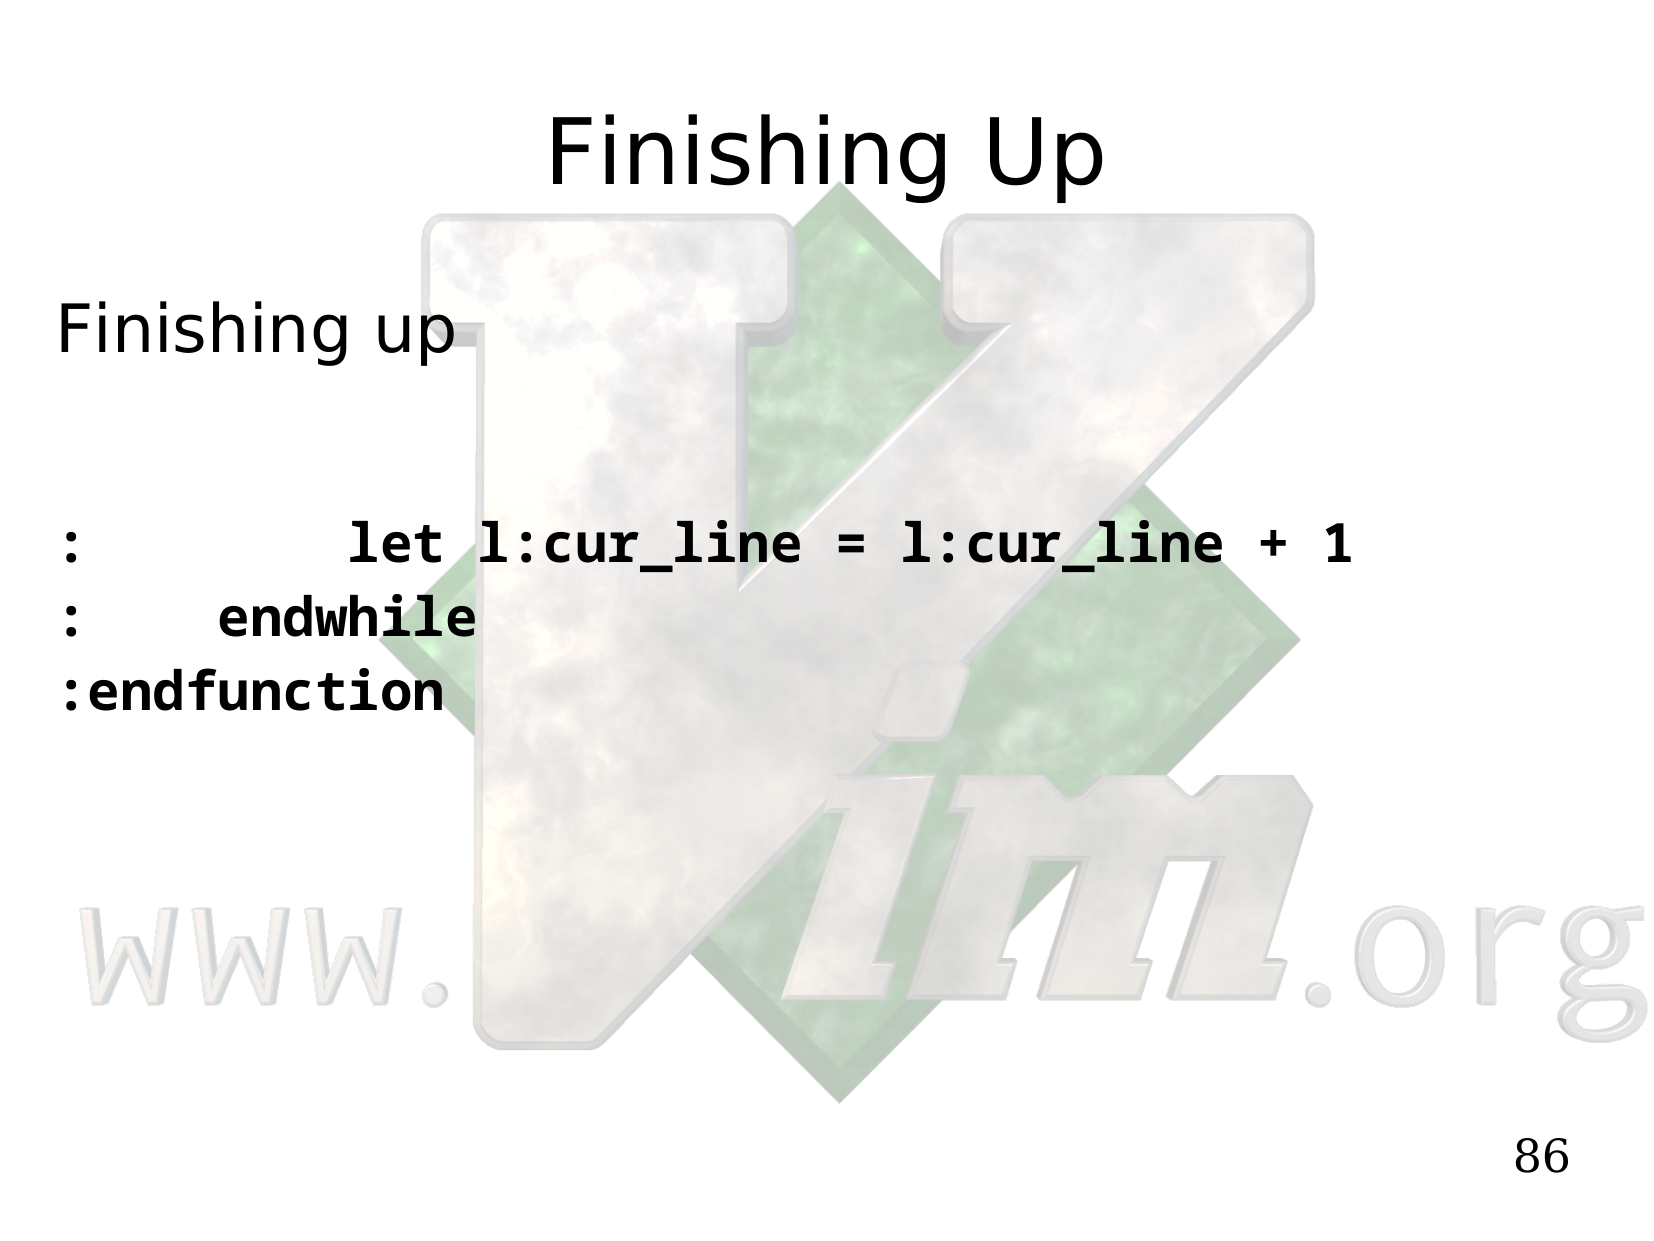

# Finishing Up
Finishing up
: let l:cur_line = l:cur_line + 1
: endwhile
:endfunction
86